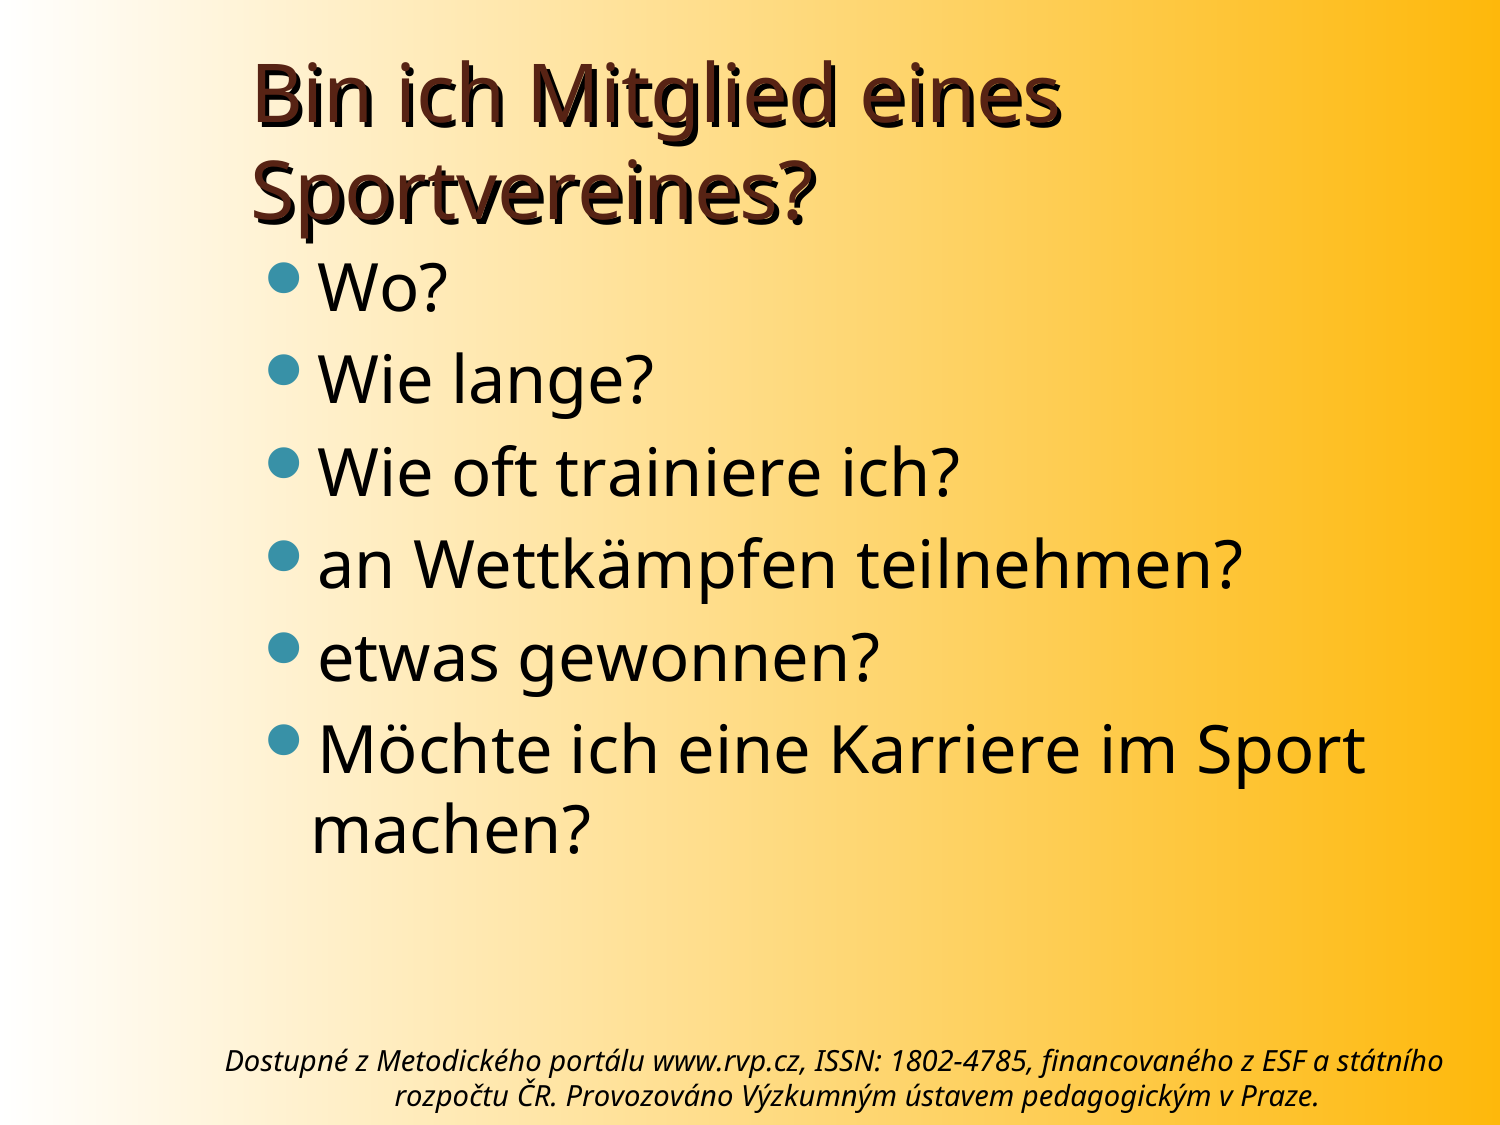

# Bin ich Mitglied eines Sportvereines?
Wo?
Wie lange?
Wie oft trainiere ich?
an Wettkämpfen teilnehmen?
etwas gewonnen?
Möchte ich eine Karriere im Sport machen?
Dostupné z Metodického portálu www.rvp.cz, ISSN: 1802-4785, financovaného z ESF a státního rozpočtu ČR. Provozováno Výzkumným ústavem pedagogickým v Praze.